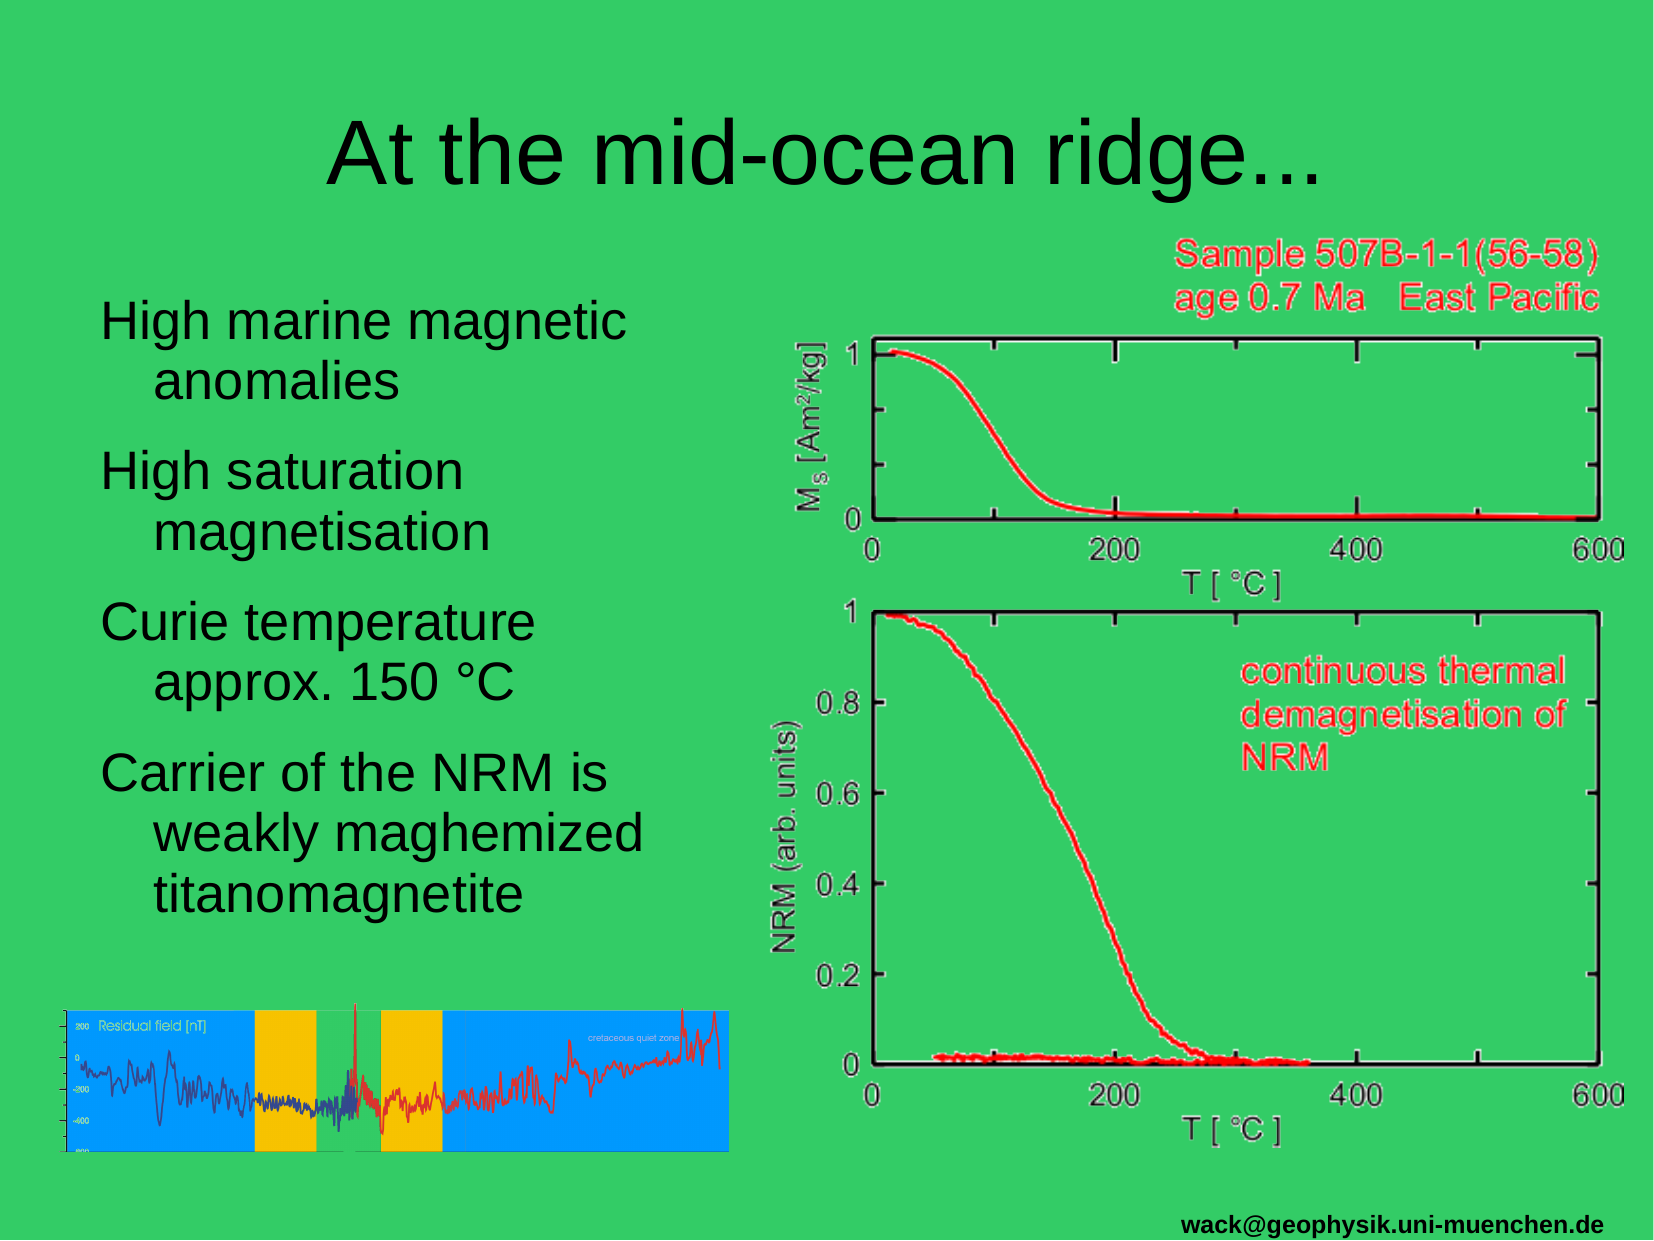

# At the mid-ocean ridge...
High marine magnetic anomalies
High saturation magnetisation
Curie temperature approx. 150 °C
Carrier of the NRM is weakly maghemized titanomagnetite